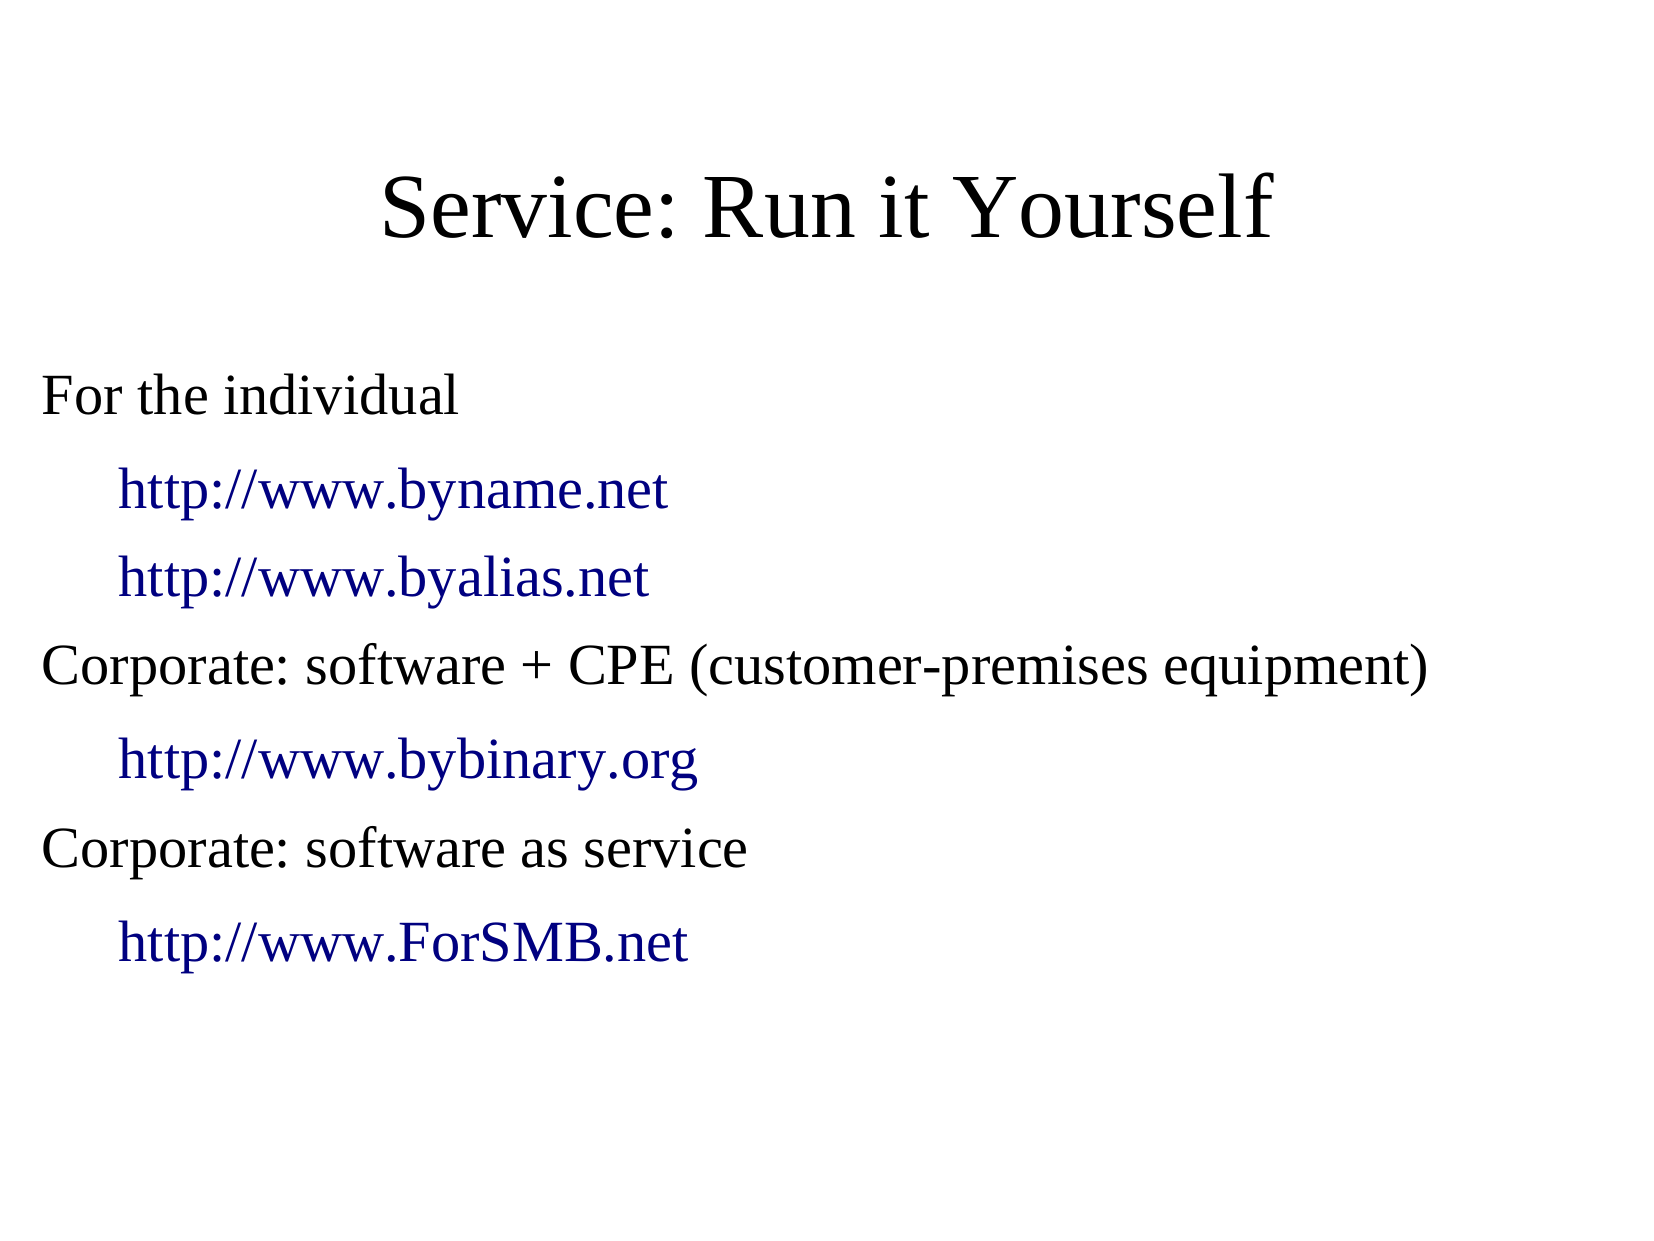

# Service: Run it Yourself
For the individual
http://www.byname.net
http://www.byalias.net
Corporate: software + CPE (customer-premises equipment)
http://www.bybinary.org
Corporate: software as service
http://www.ForSMB.net